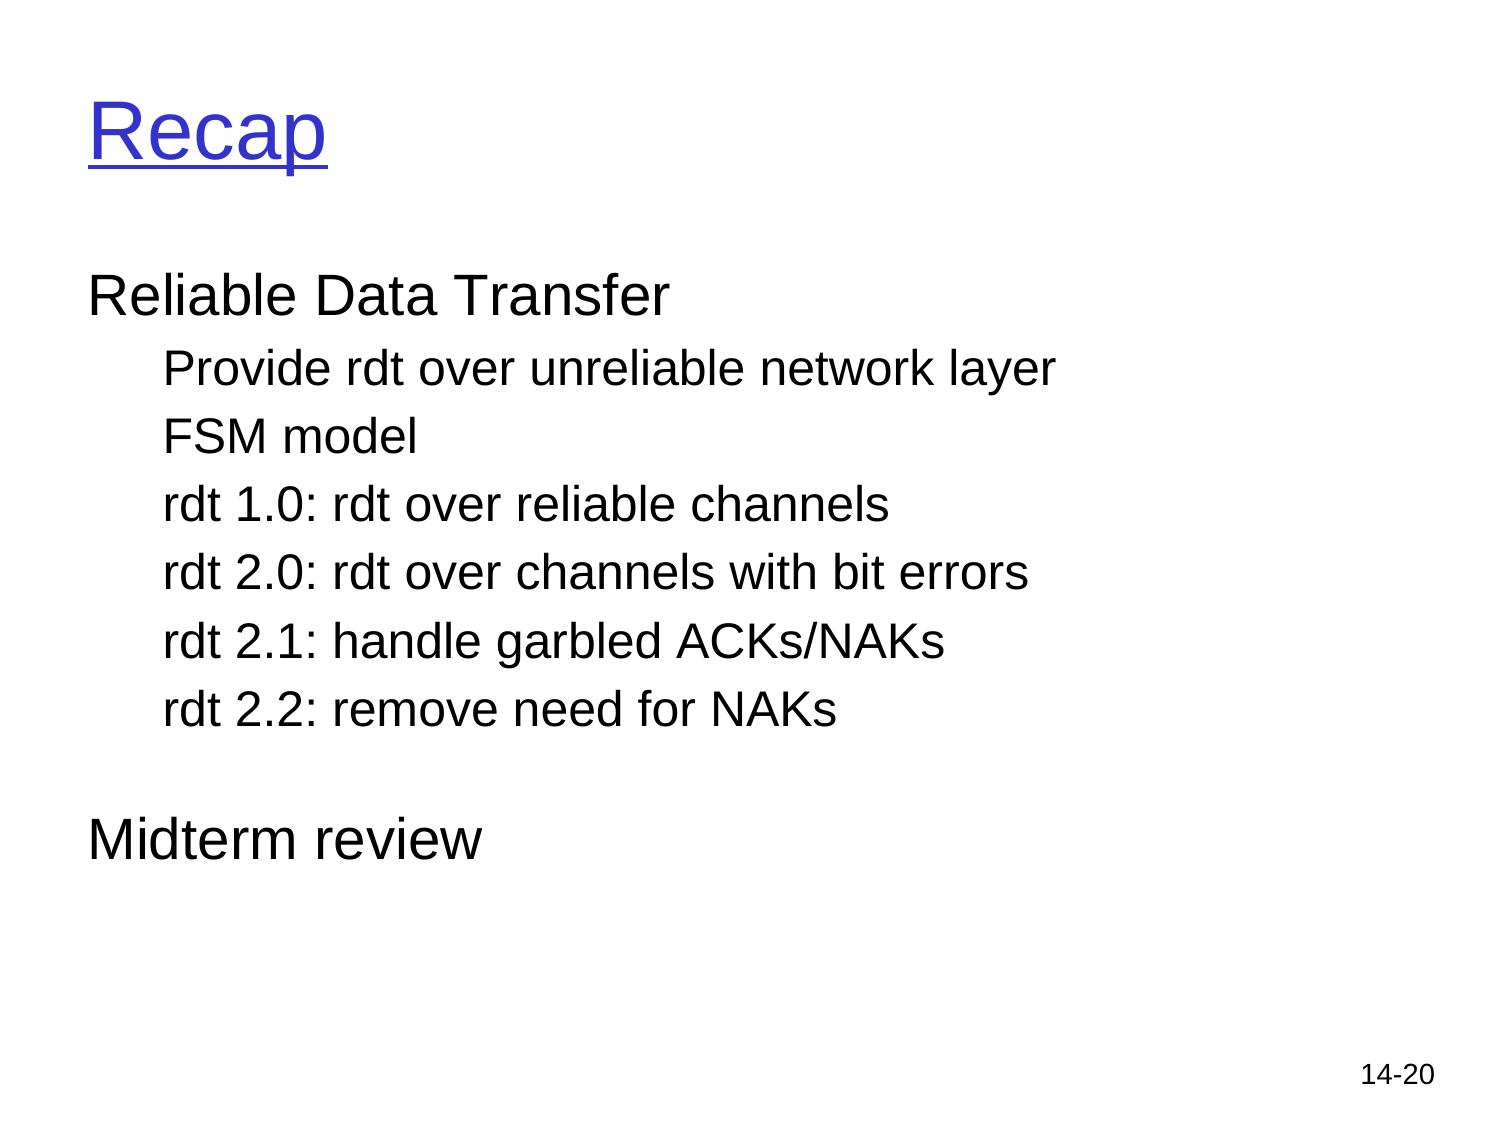

# Recap
Reliable Data Transfer
Provide rdt over unreliable network layer
FSM model
rdt 1.0: rdt over reliable channels
rdt 2.0: rdt over channels with bit errors
rdt 2.1: handle garbled ACKs/NAKs
rdt 2.2: remove need for NAKs
Midterm review
20